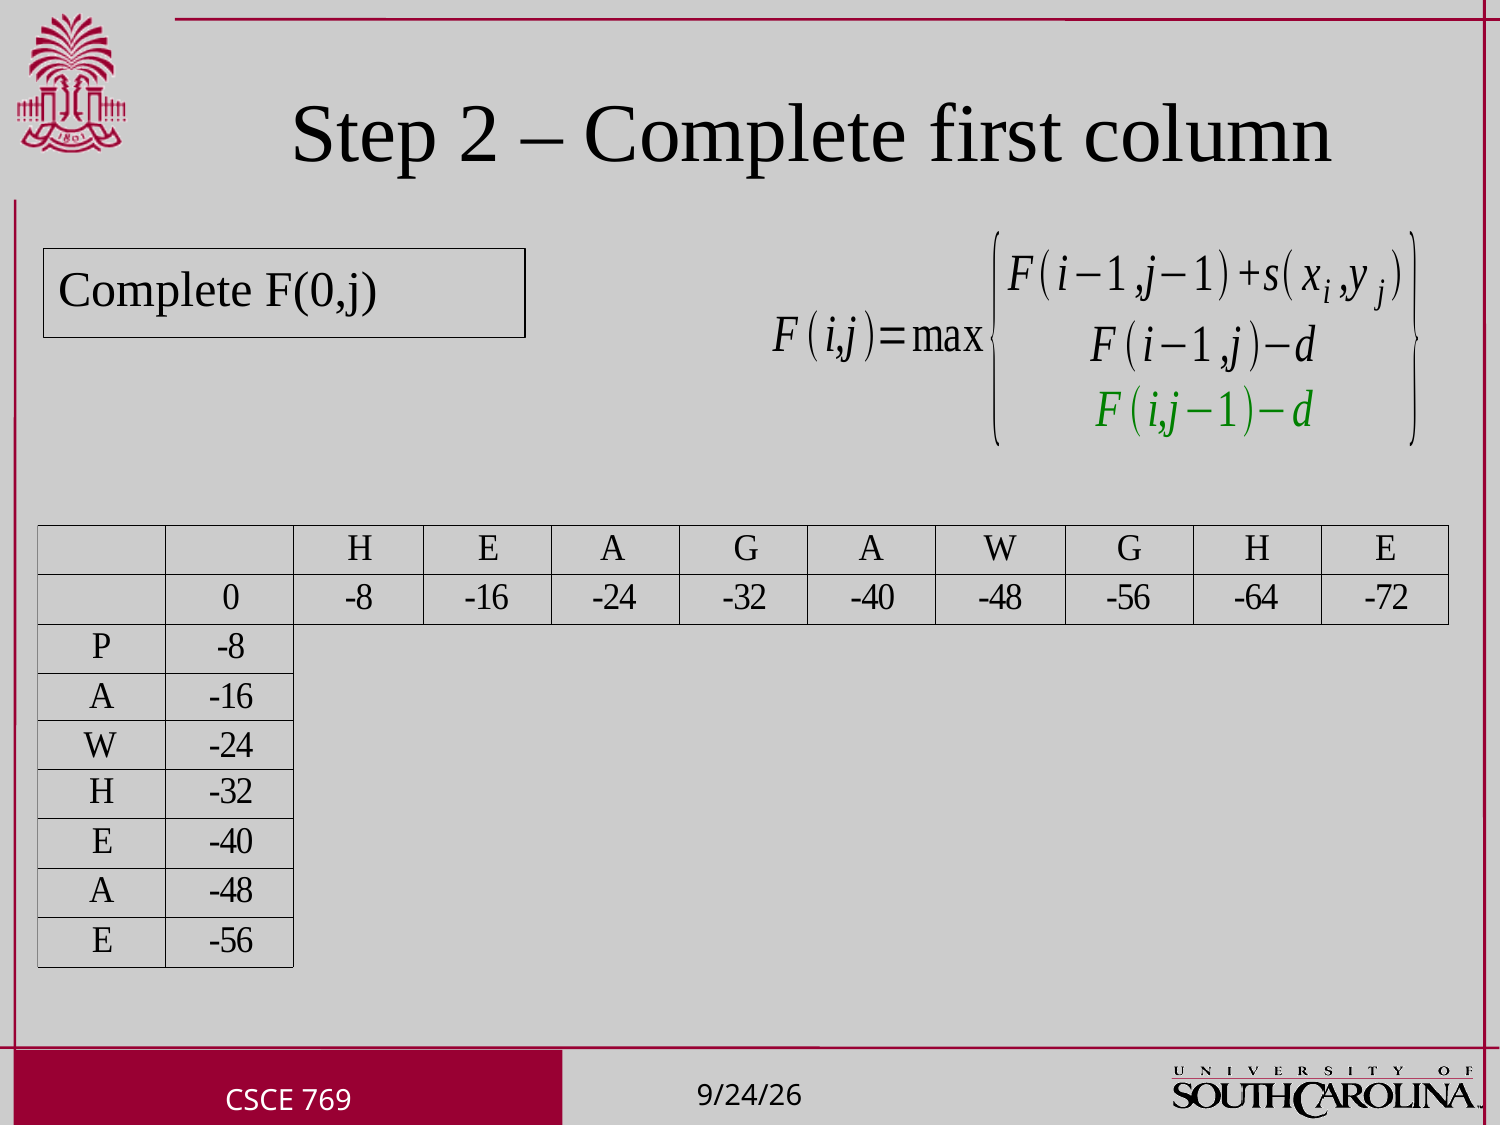

# Step 2 – Complete first column
Complete F(0,j)